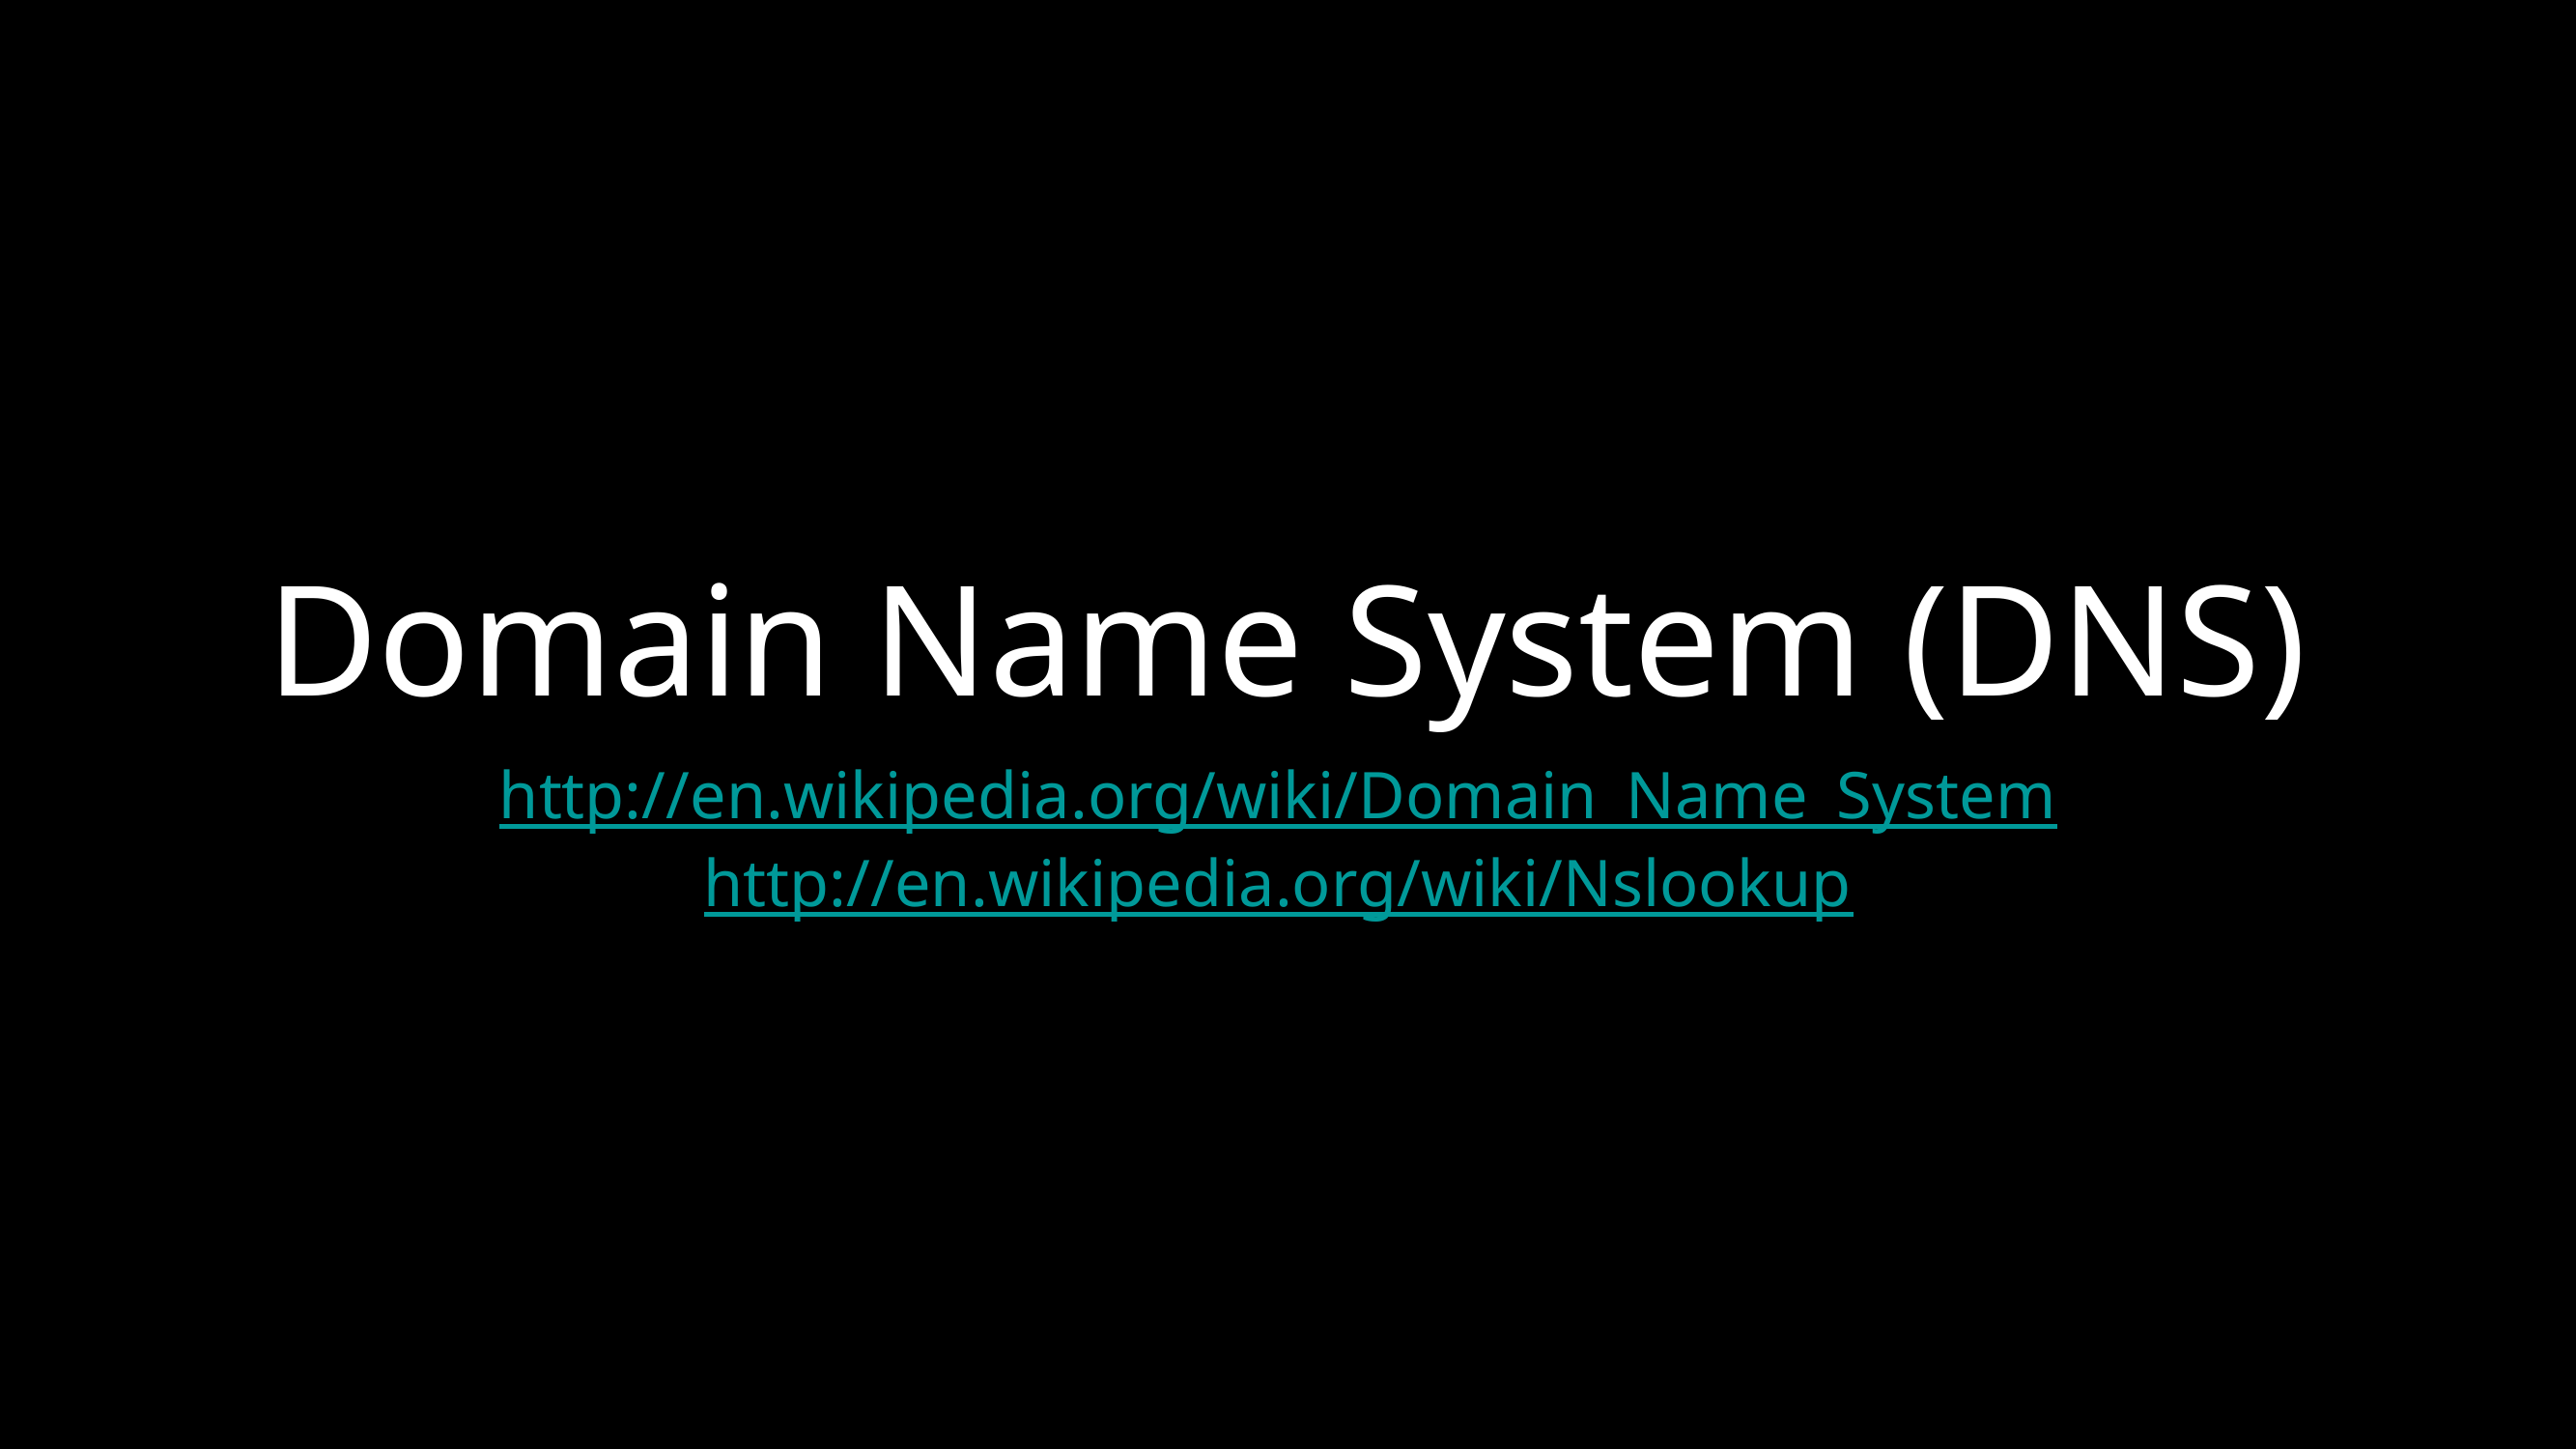

# Domain Name System (DNS)
http://en.wikipedia.org/wiki/Domain_Name_System
http://en.wikipedia.org/wiki/Nslookup